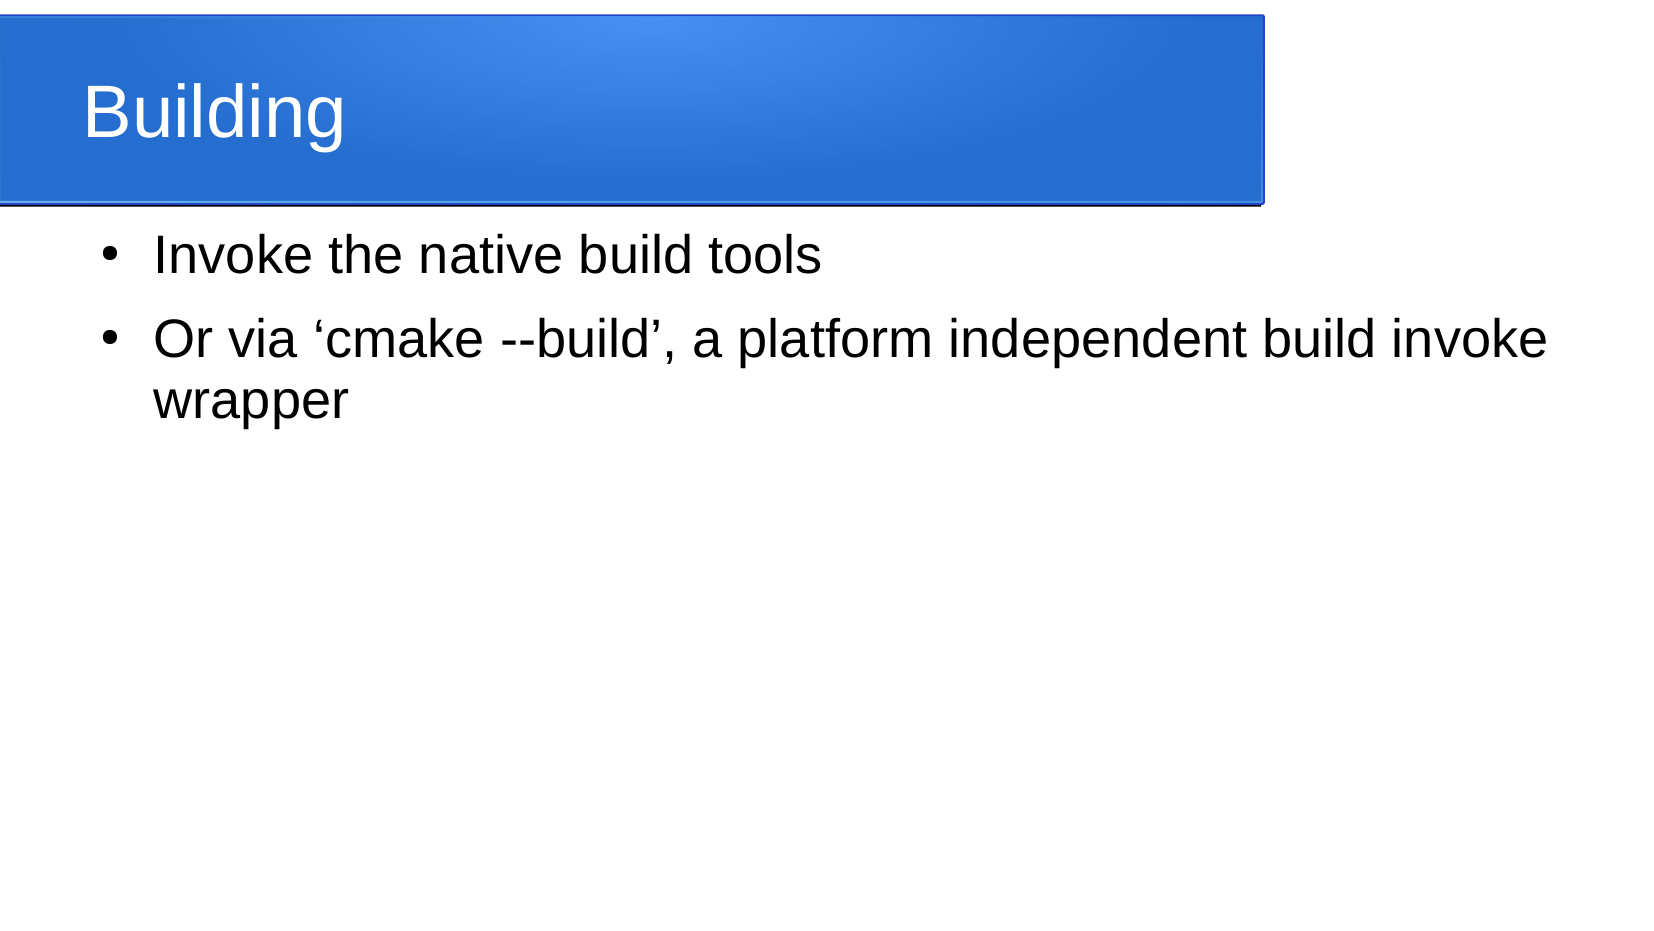

# Building
Invoke the native build tools
Or via ‘cmake --build’, a platform independent build invoke wrapper